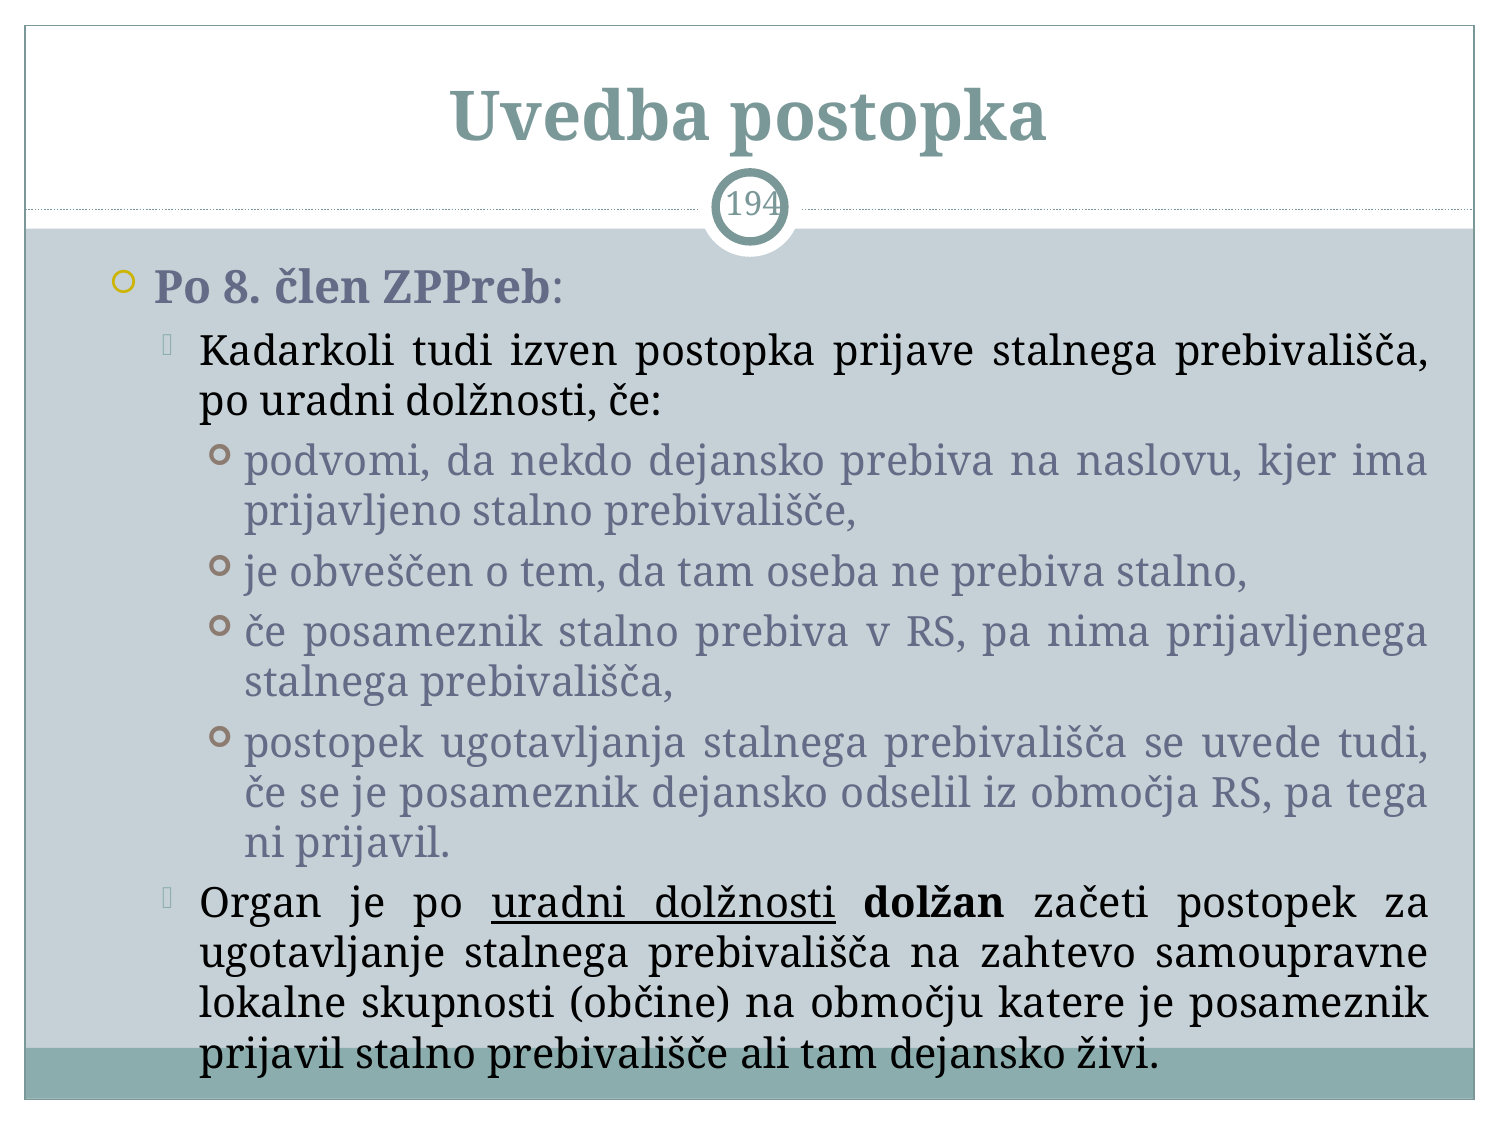

# Uvedba postopka
Po 8. člen ZPPreb:
Kadarkoli tudi izven postopka prijave stalnega prebivališča, po uradni dolžnosti, če:
podvomi, da nekdo dejansko prebiva na naslovu, kjer ima prijavljeno stalno prebivališče,
je obveščen o tem, da tam oseba ne prebiva stalno,
če posameznik stalno prebiva v RS, pa nima prijavljenega stalnega prebivališča,
postopek ugotavljanja stalnega prebivališča se uvede tudi, če se je posameznik dejansko odselil iz območja RS, pa tega ni prijavil.
Organ je po uradni dolžnosti dolžan začeti postopek za ugotavljanje stalnega prebivališča na zahtevo samoupravne lokalne skupnosti (občine) na območju katere je posameznik prijavil stalno prebivališče ali tam dejansko živi.